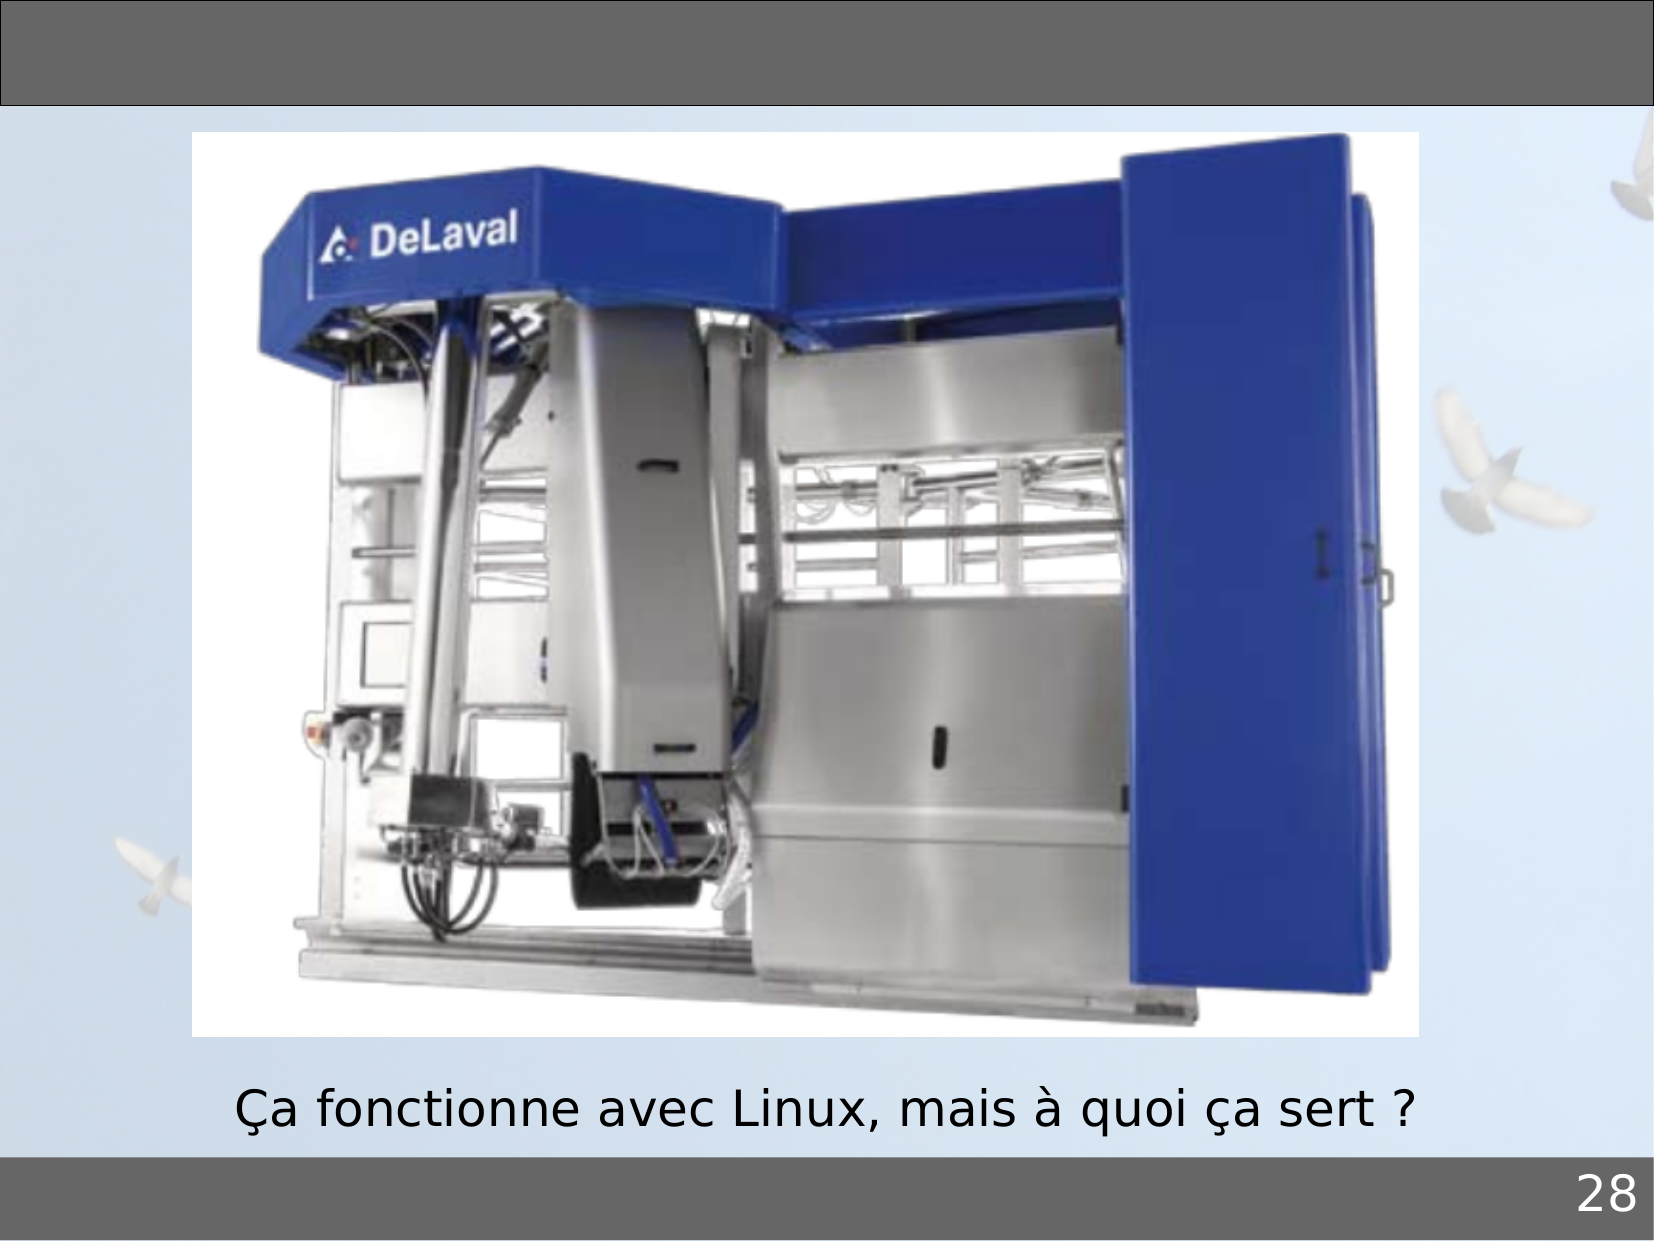

Ça fonctionne avec Linux, mais à quoi ça sert ?